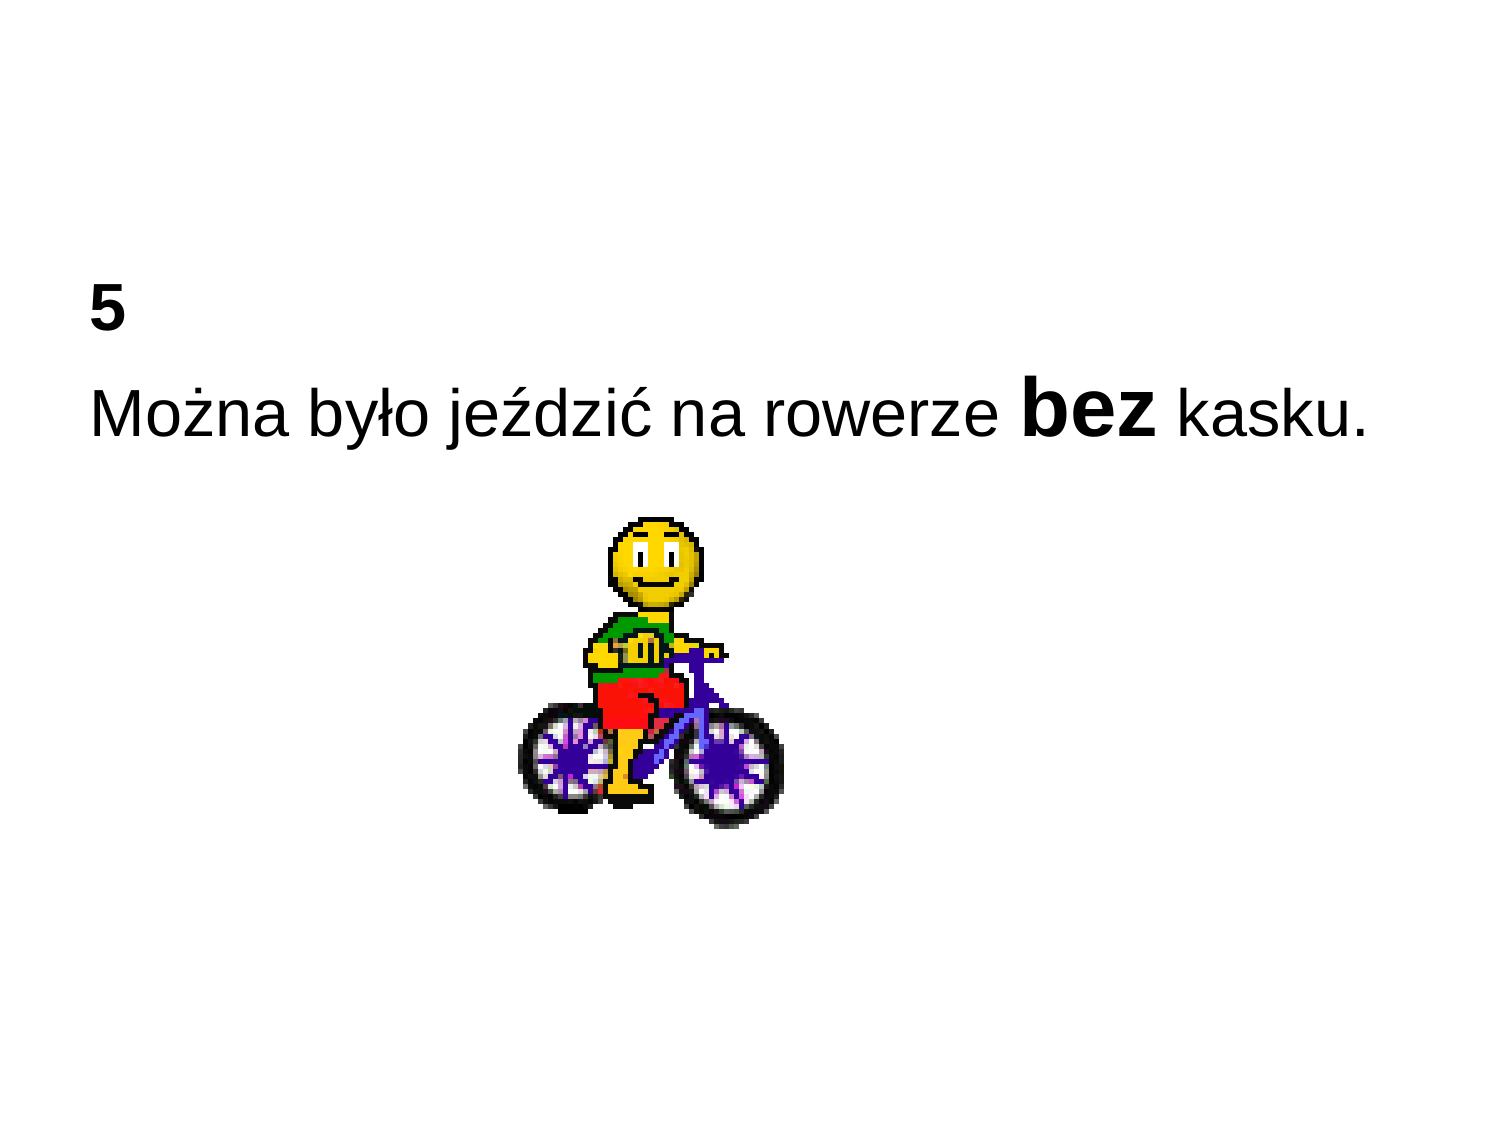

# 5
Można było jeździć na rowerze bez kasku.